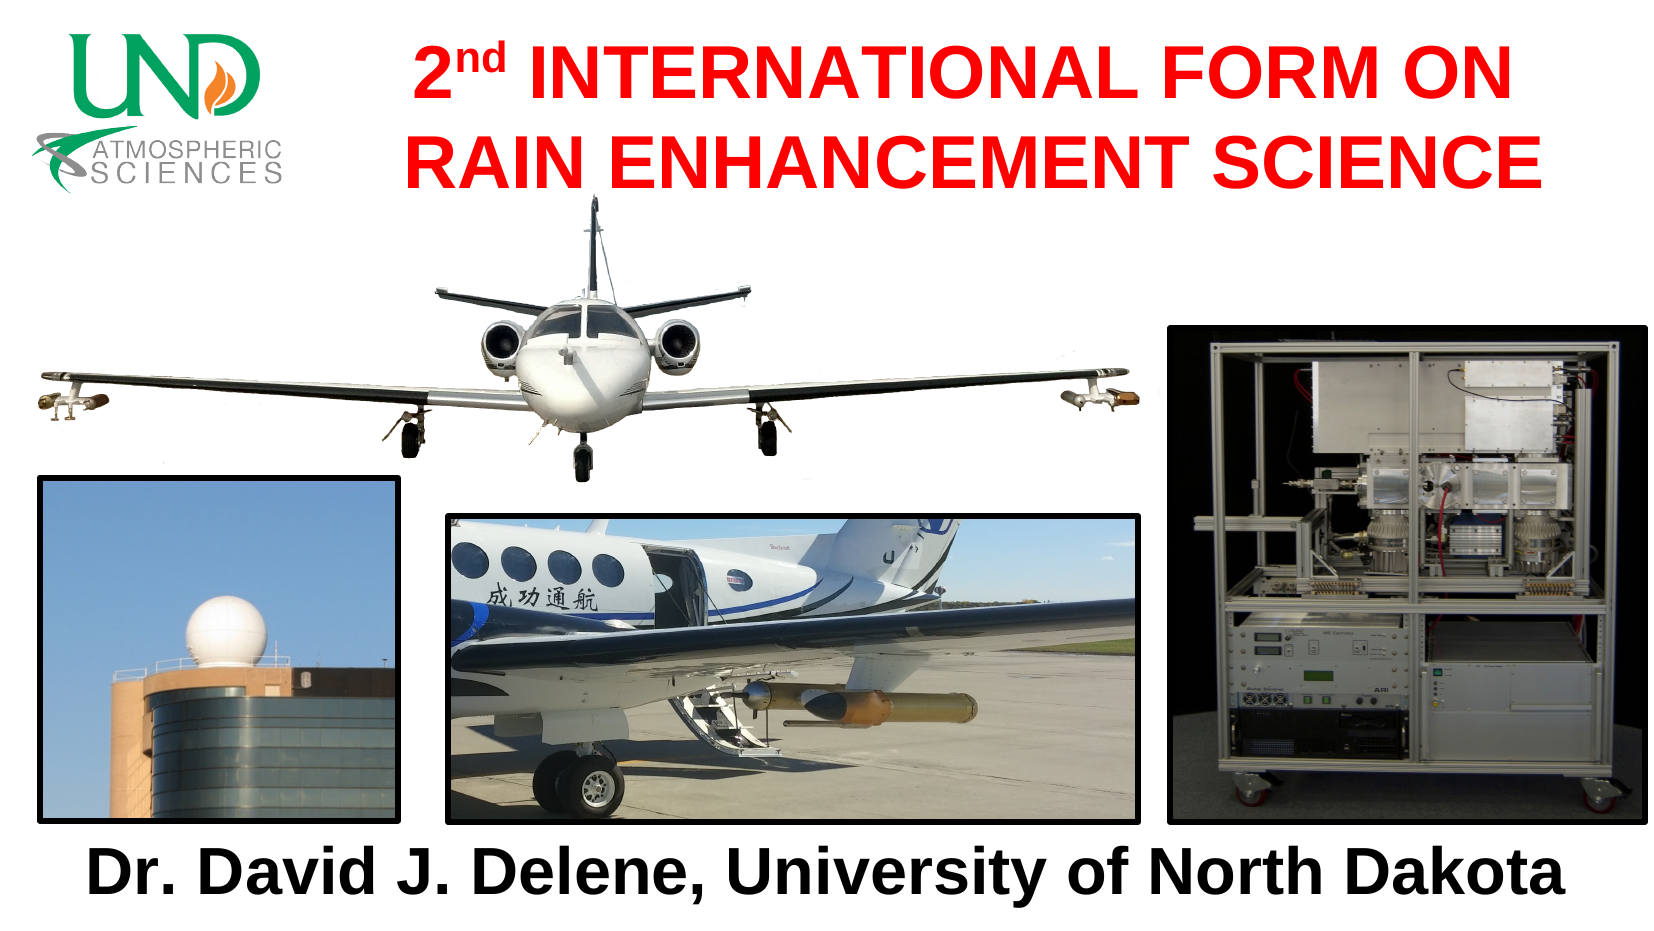

2nd INTERNATIONAL FORM ON
 RAIN ENHANCEMENT SCIENCE
Dr. David J. Delene, University of North Dakota